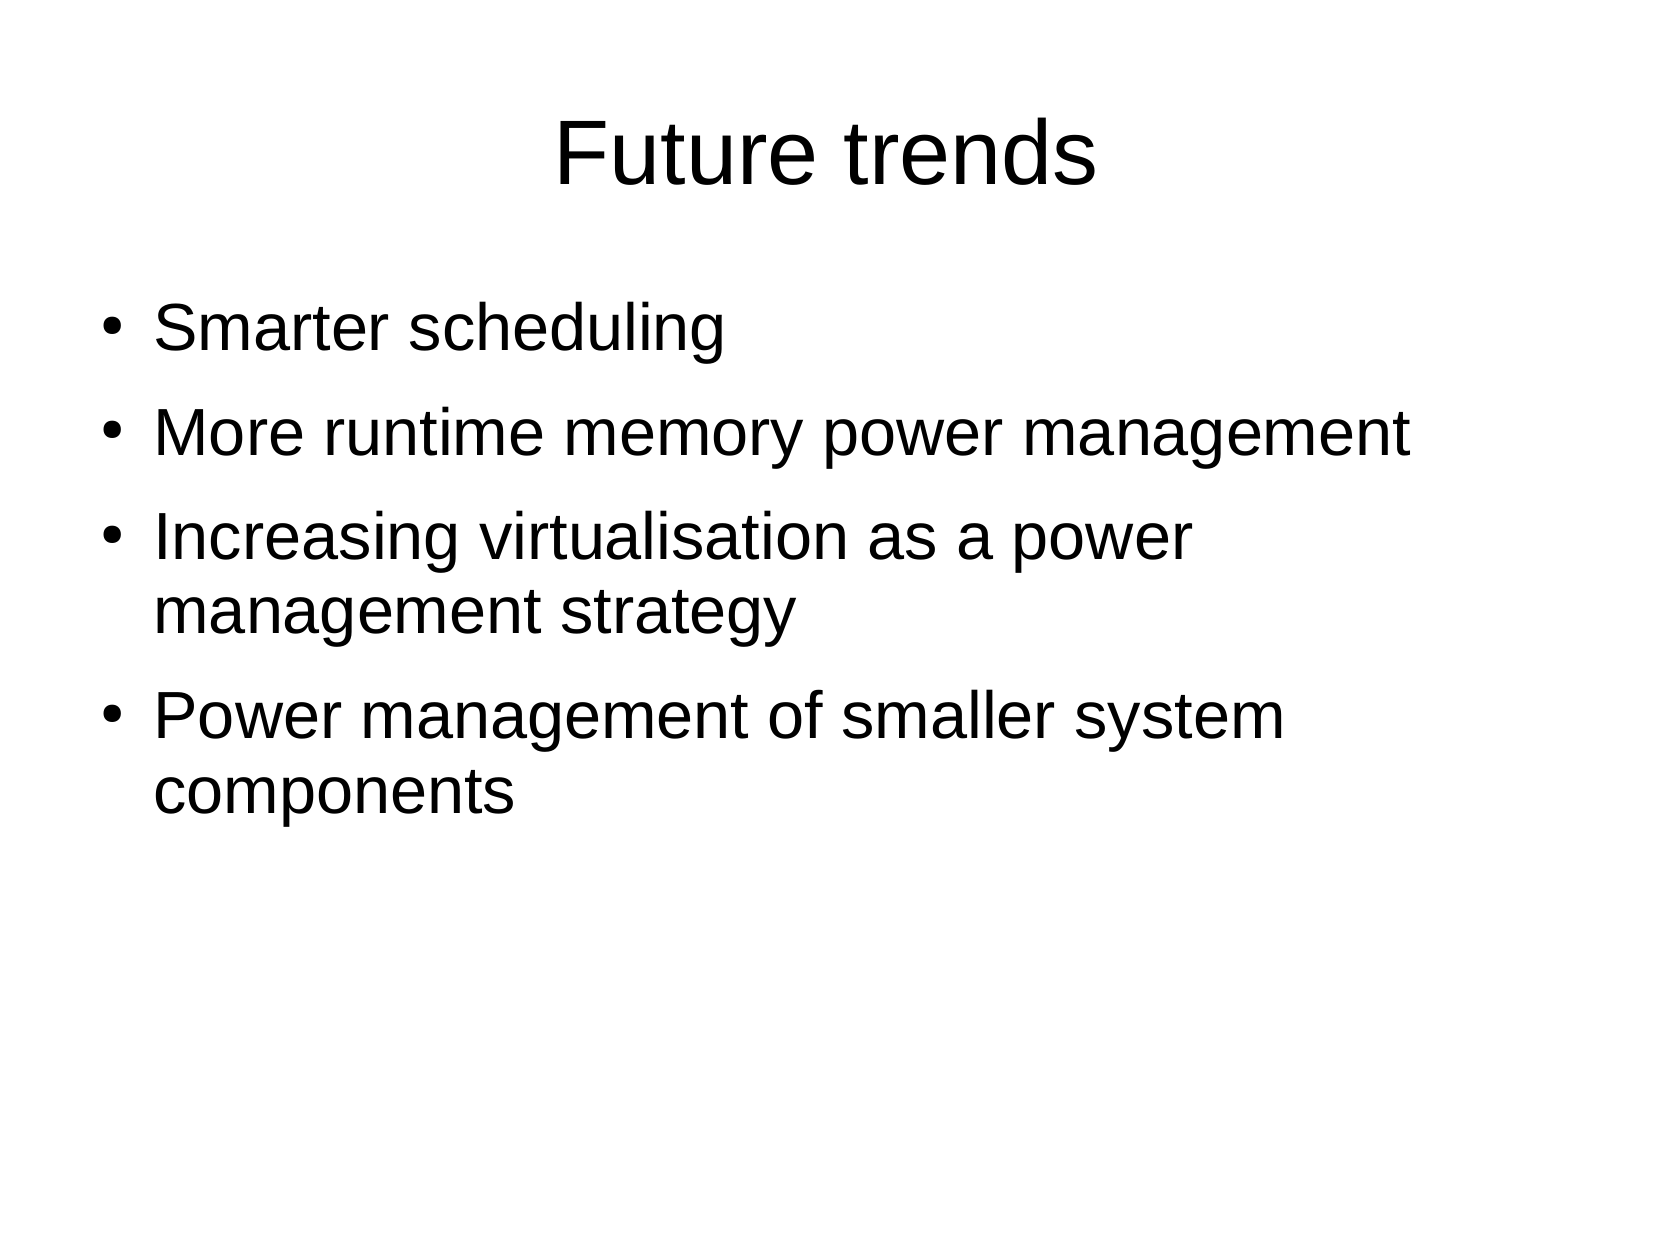

# Future trends
Smarter scheduling
More runtime memory power management
Increasing virtualisation as a power management strategy
Power management of smaller system components